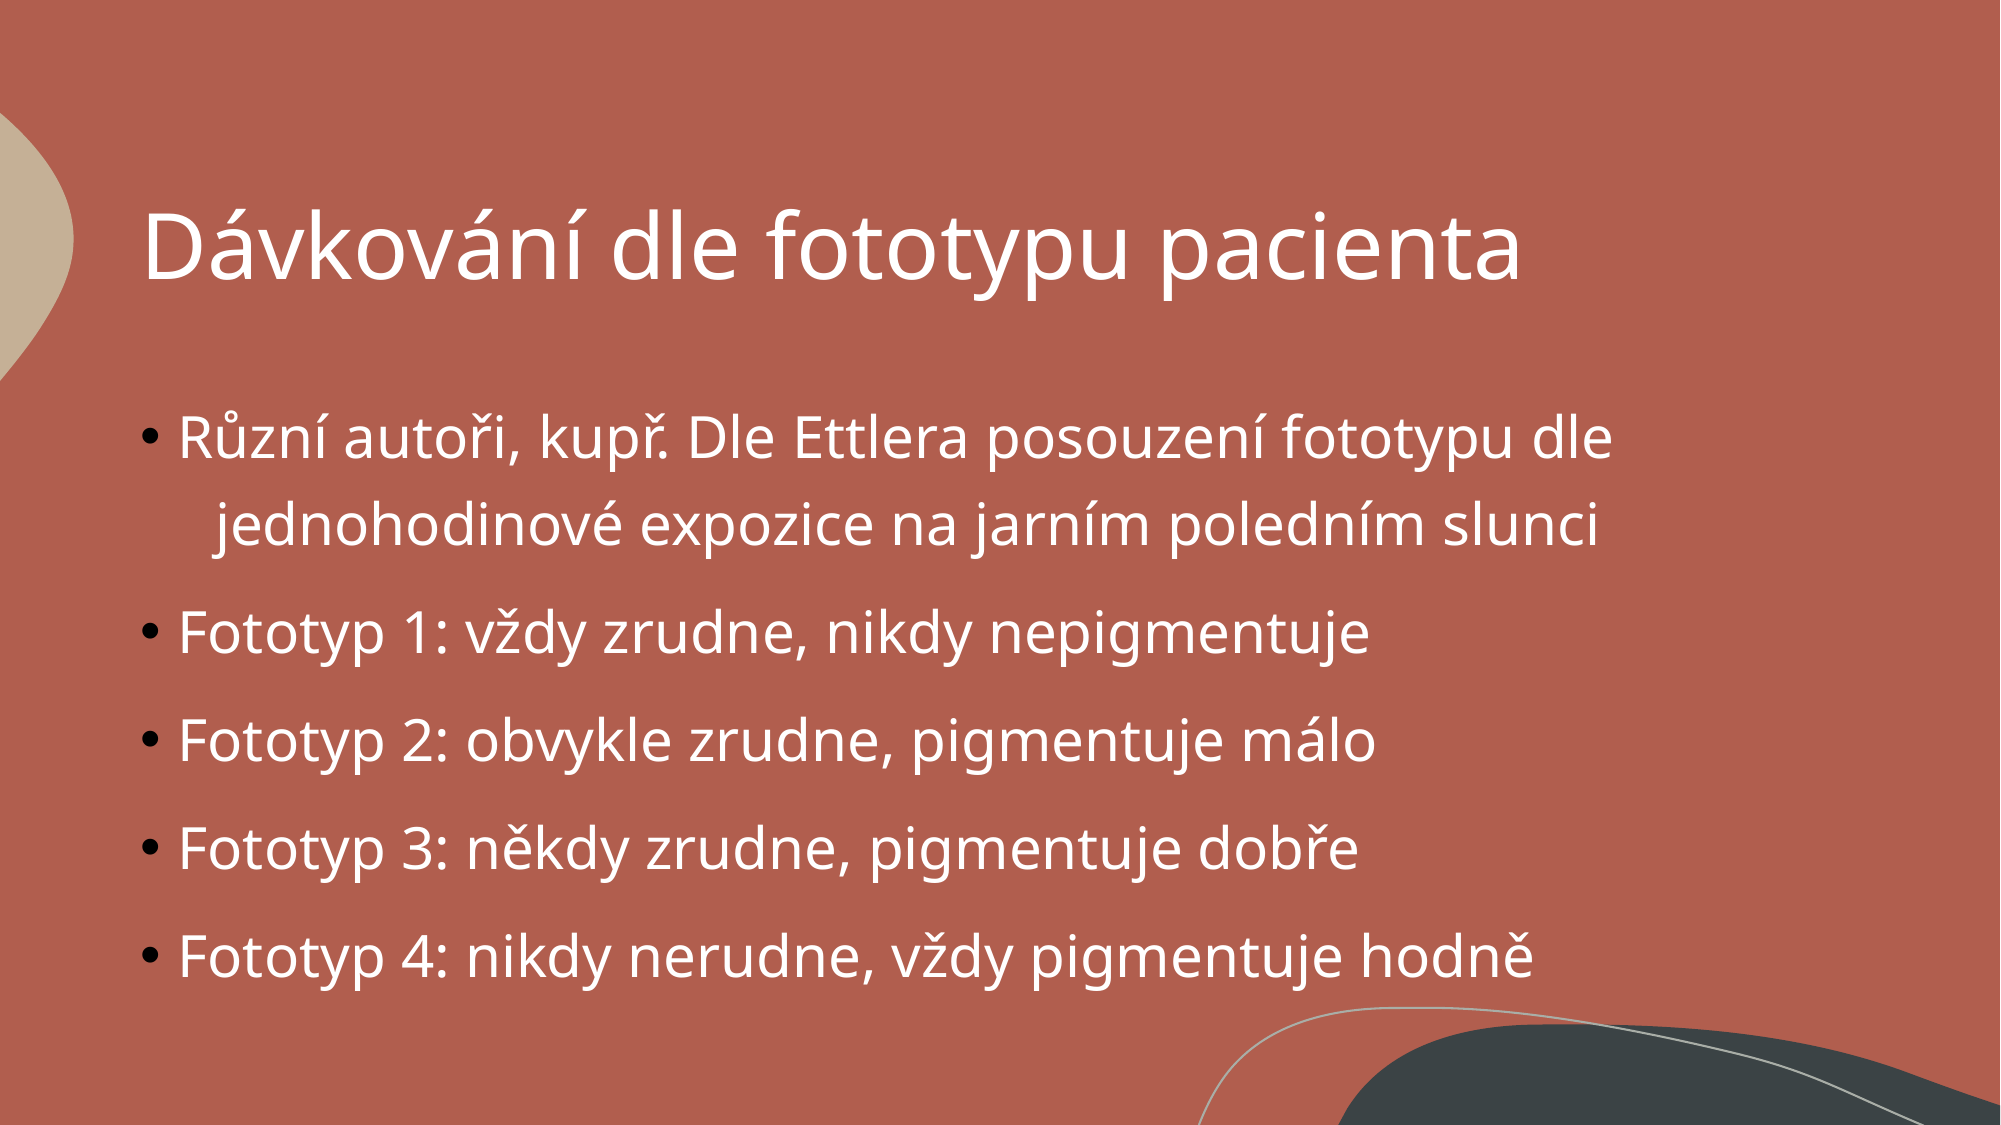

# Dávkování dle fototypu pacienta
Různí autoři, kupř. Dle Ettlera posouzení fototypu dle jednohodinové expozice na jarním poledním slunci
Fototyp 1: vždy zrudne, nikdy nepigmentuje
Fototyp 2: obvykle zrudne, pigmentuje málo
Fototyp 3: někdy zrudne, pigmentuje dobře
Fototyp 4: nikdy nerudne, vždy pigmentuje hodně